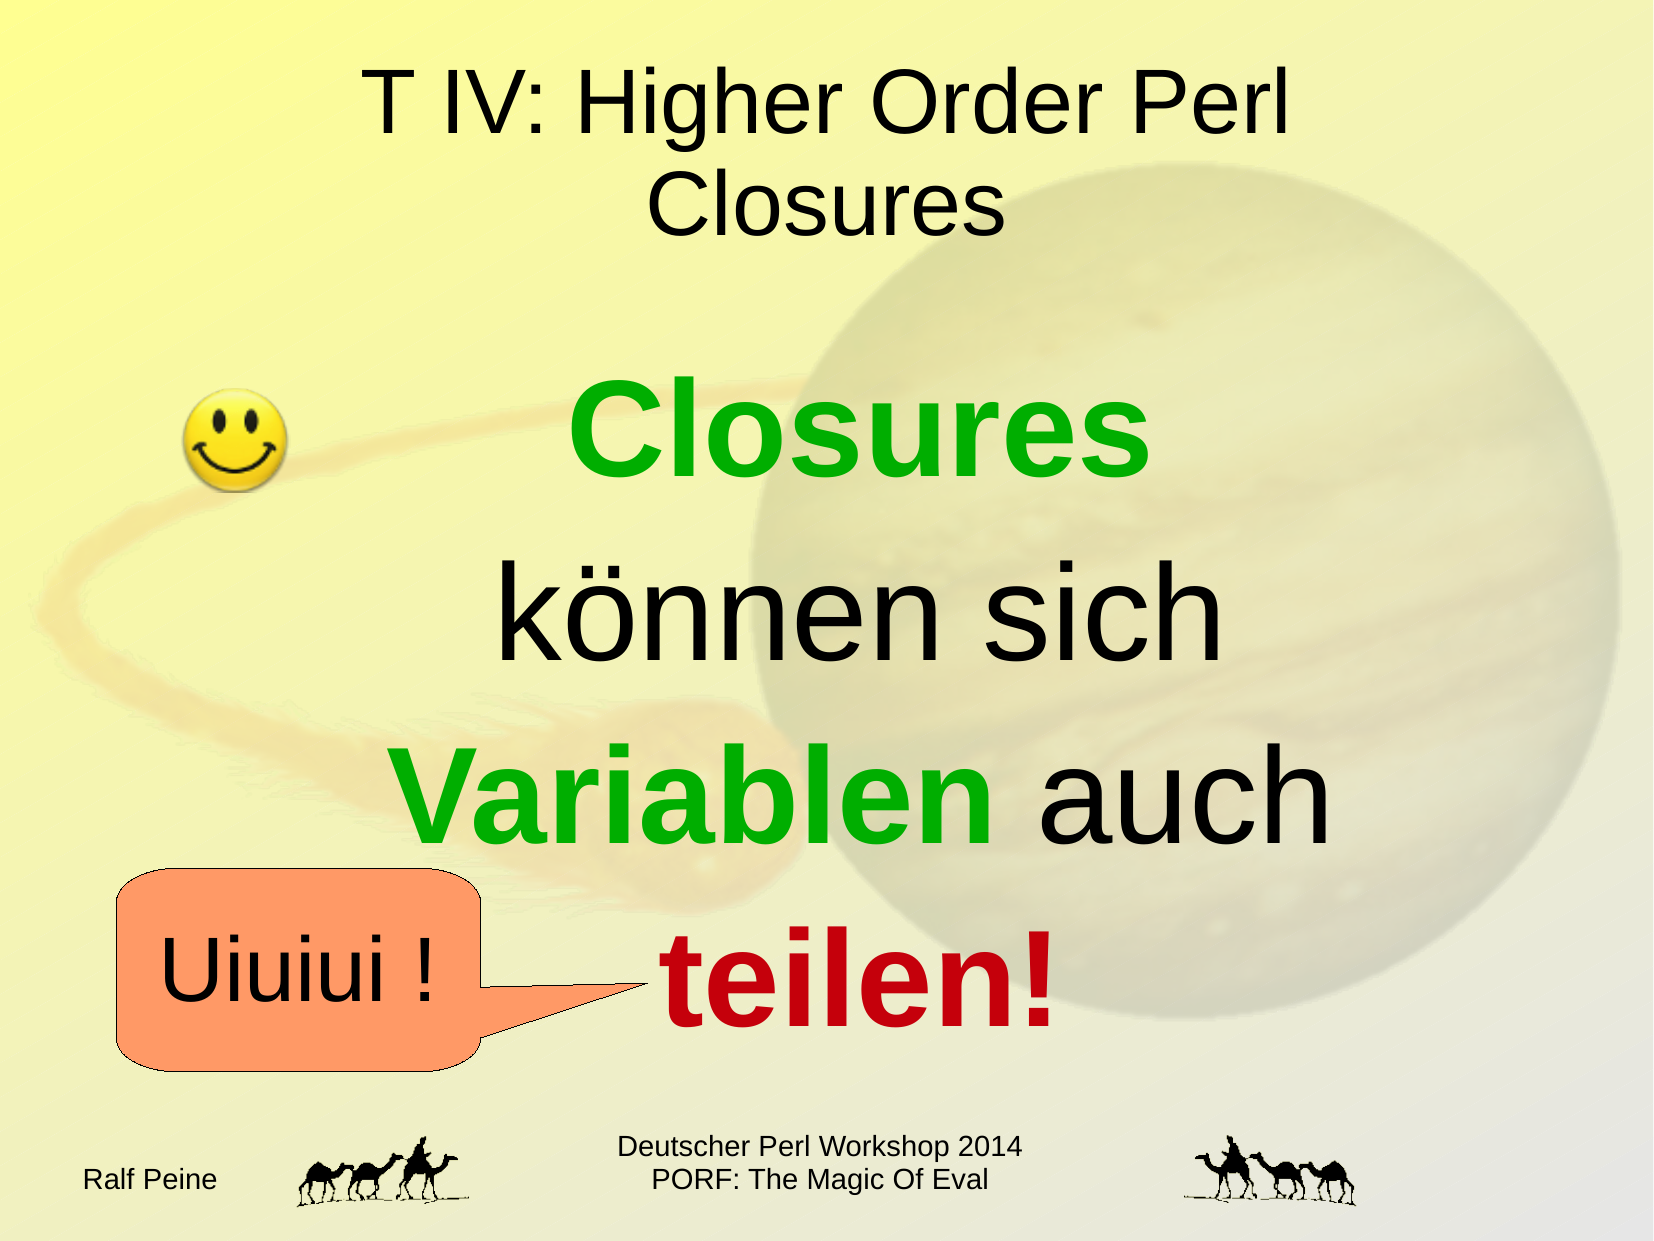

# T IV: Higher Order Perl Closures
Closures
können sich
Variablen auch
teilen!
Uiuiui !